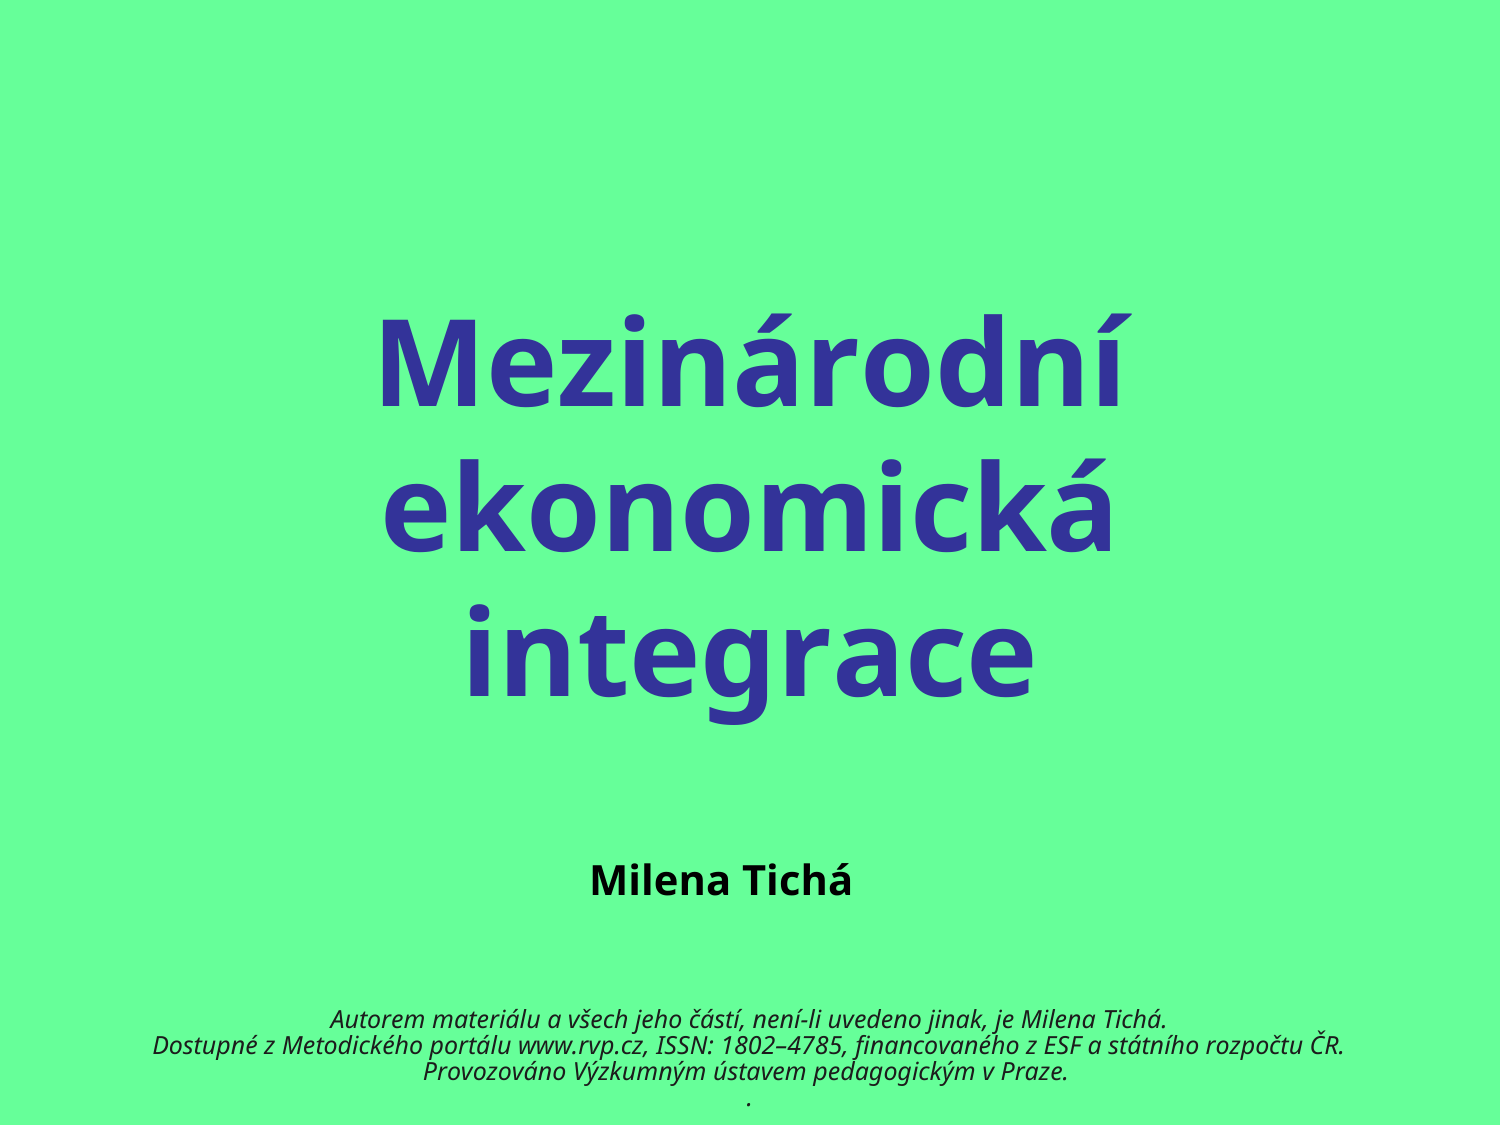

# Mezinárodní ekonomická integrace
 Milena Tichá
Autorem materiálu a všech jeho částí, není-li uvedeno jinak, je Milena Tichá.
Dostupné z Metodického portálu www.rvp.cz, ISSN: 1802–4785, financovaného z ESF a státního rozpočtu ČR.
Provozováno Výzkumným ústavem pedagogickým v Praze.
.